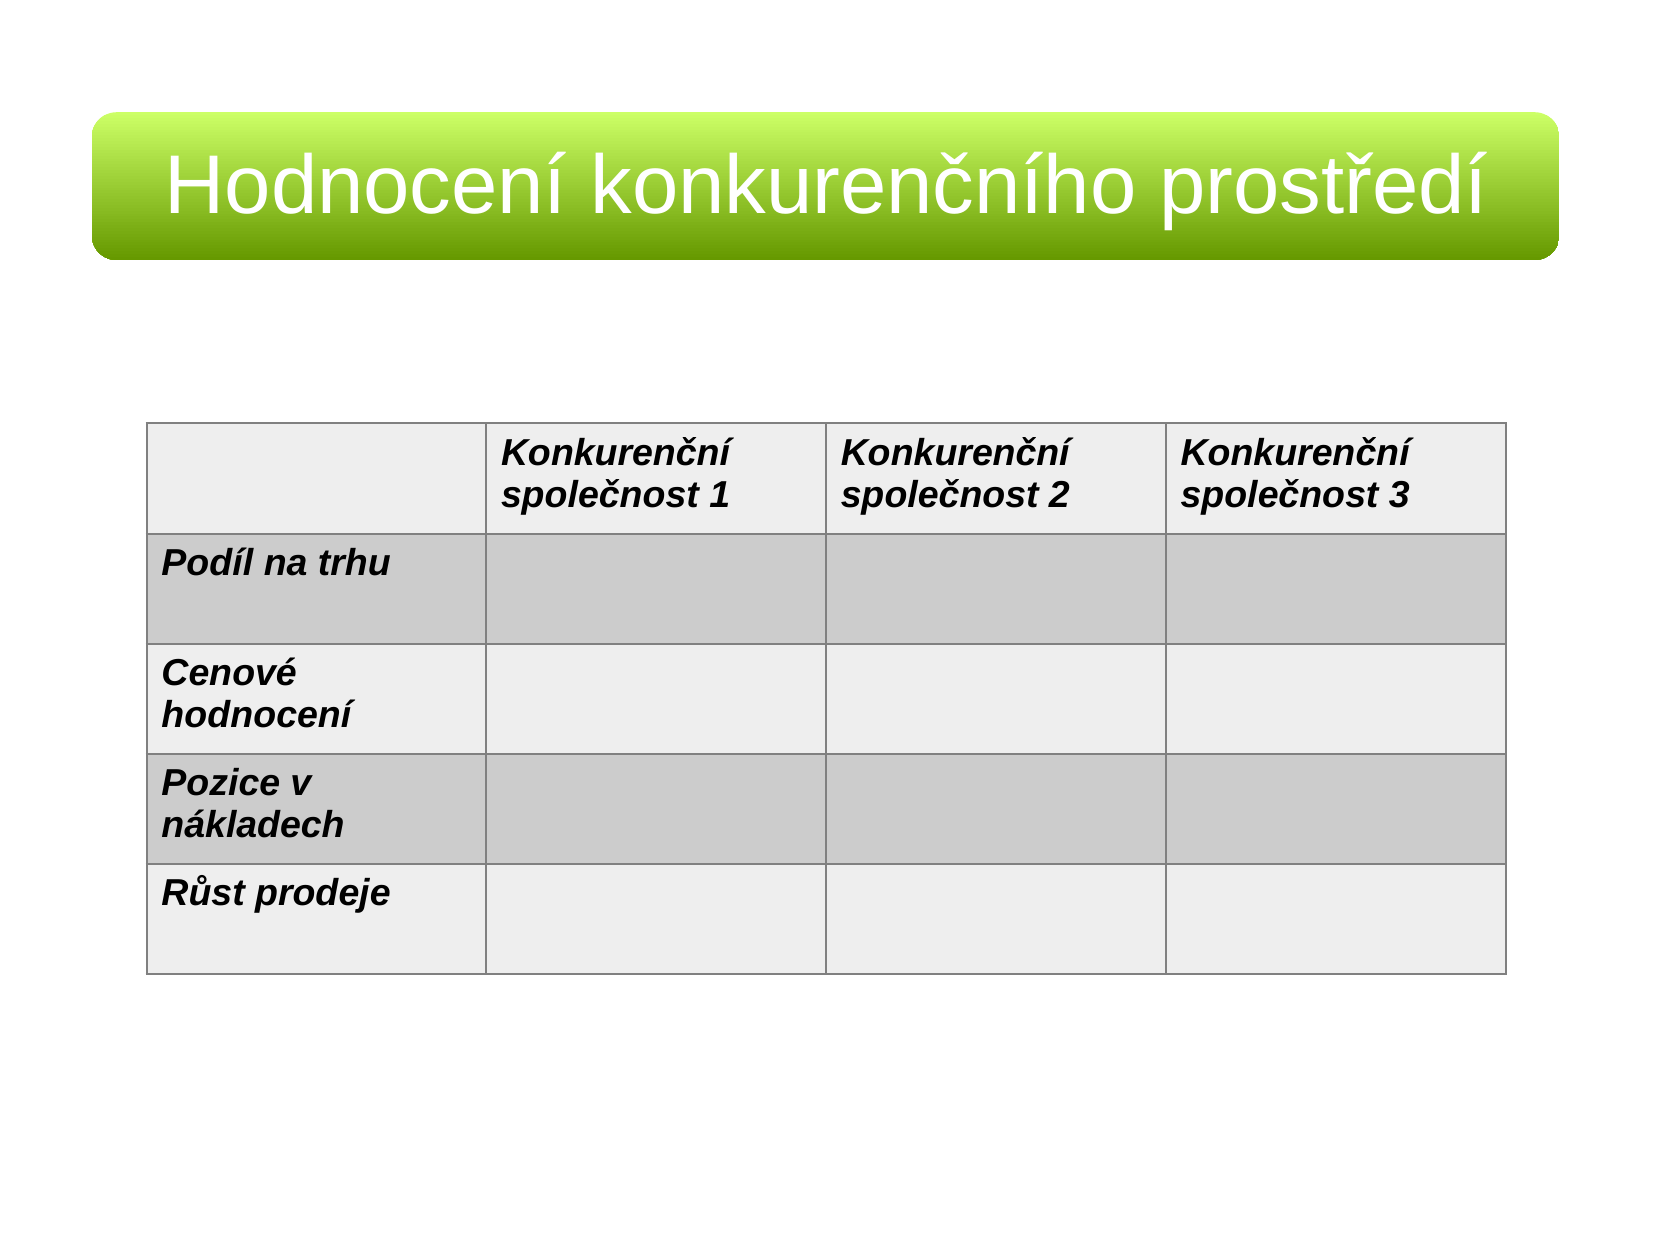

# Hodnocení konkurenčního prostředí
| | Konkurenční společnost 1 | Konkurenční společnost 2 | Konkurenční společnost 3 |
| --- | --- | --- | --- |
| Podíl na trhu | | | |
| Cenové hodnocení | | | |
| Pozice v nákladech | | | |
| Růst prodeje | | | |